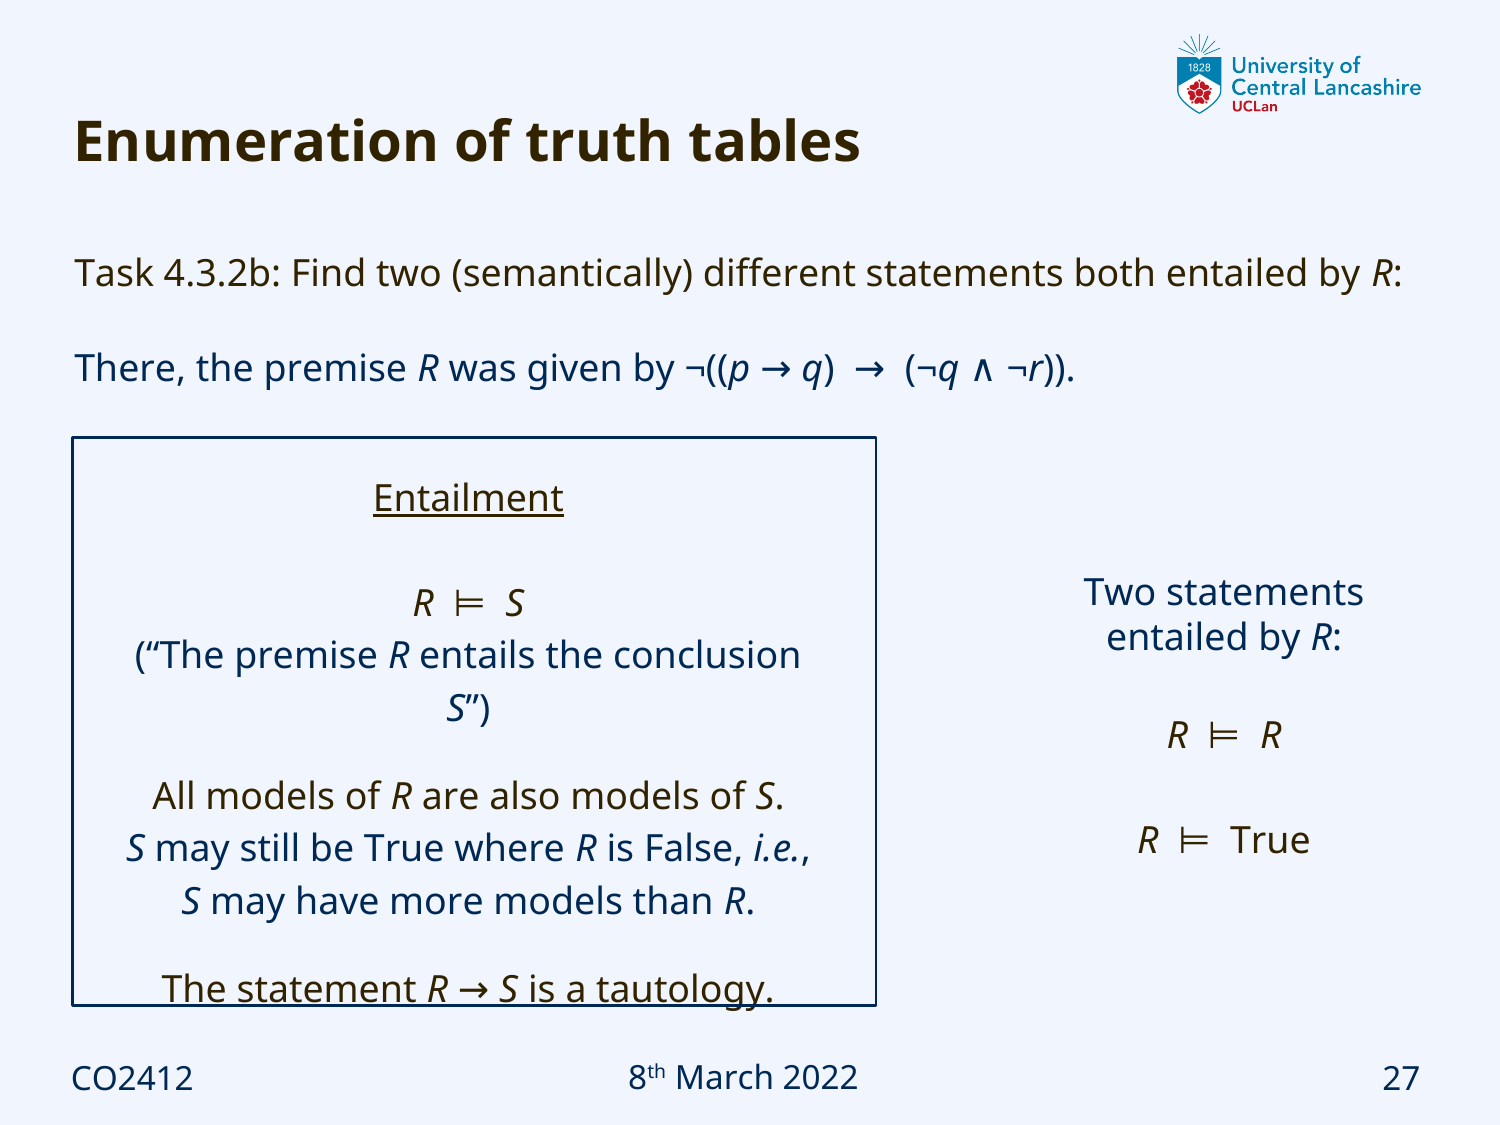

# Enumeration of truth tables
Task 4.3.2b: Find two (semantically) different statements both entailed by R:
There, the premise R was given by ¬((p → q) → (¬q ∧ ¬r)).
Entailment
R ⊨ S
(“The premise R entails the conclusion S”)
All models of R are also models of S.
S may still be True where R is False, i.e.,
S may have more models than R.
The statement R → S is a tautology.
Two statements entailed by R:
R ⊨ R
R ⊨ True